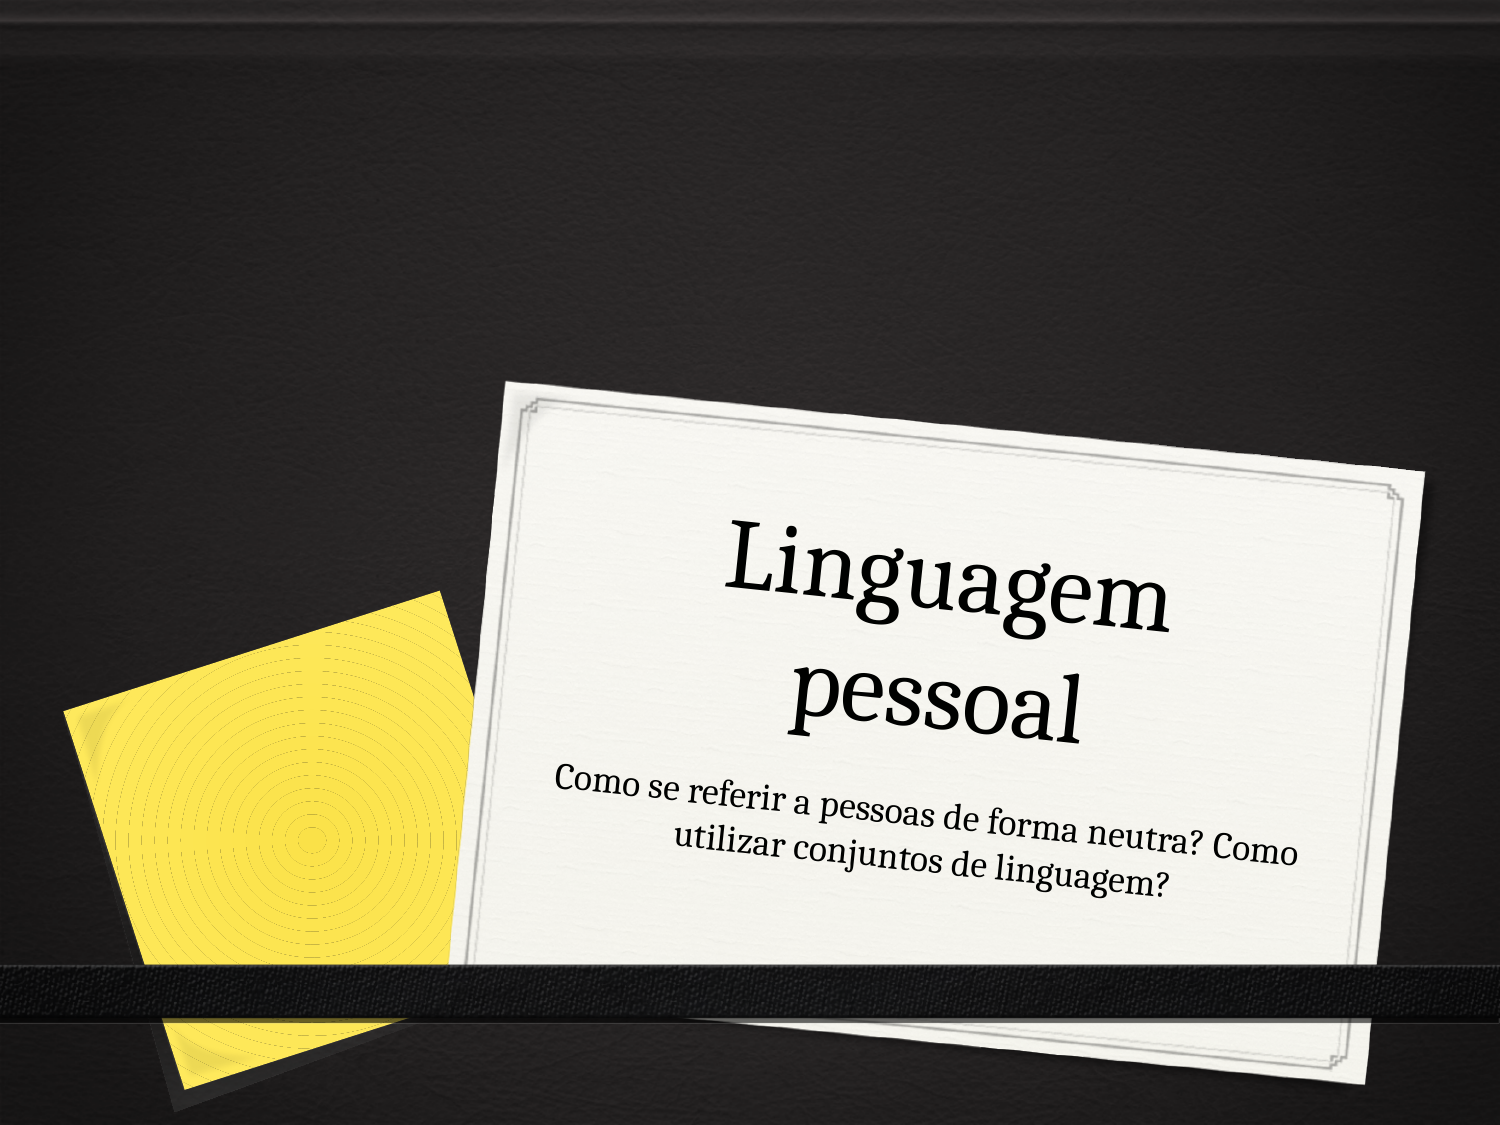

# Linguagem pessoal
Como se referir a pessoas de forma neutra? Como utilizar conjuntos de linguagem?